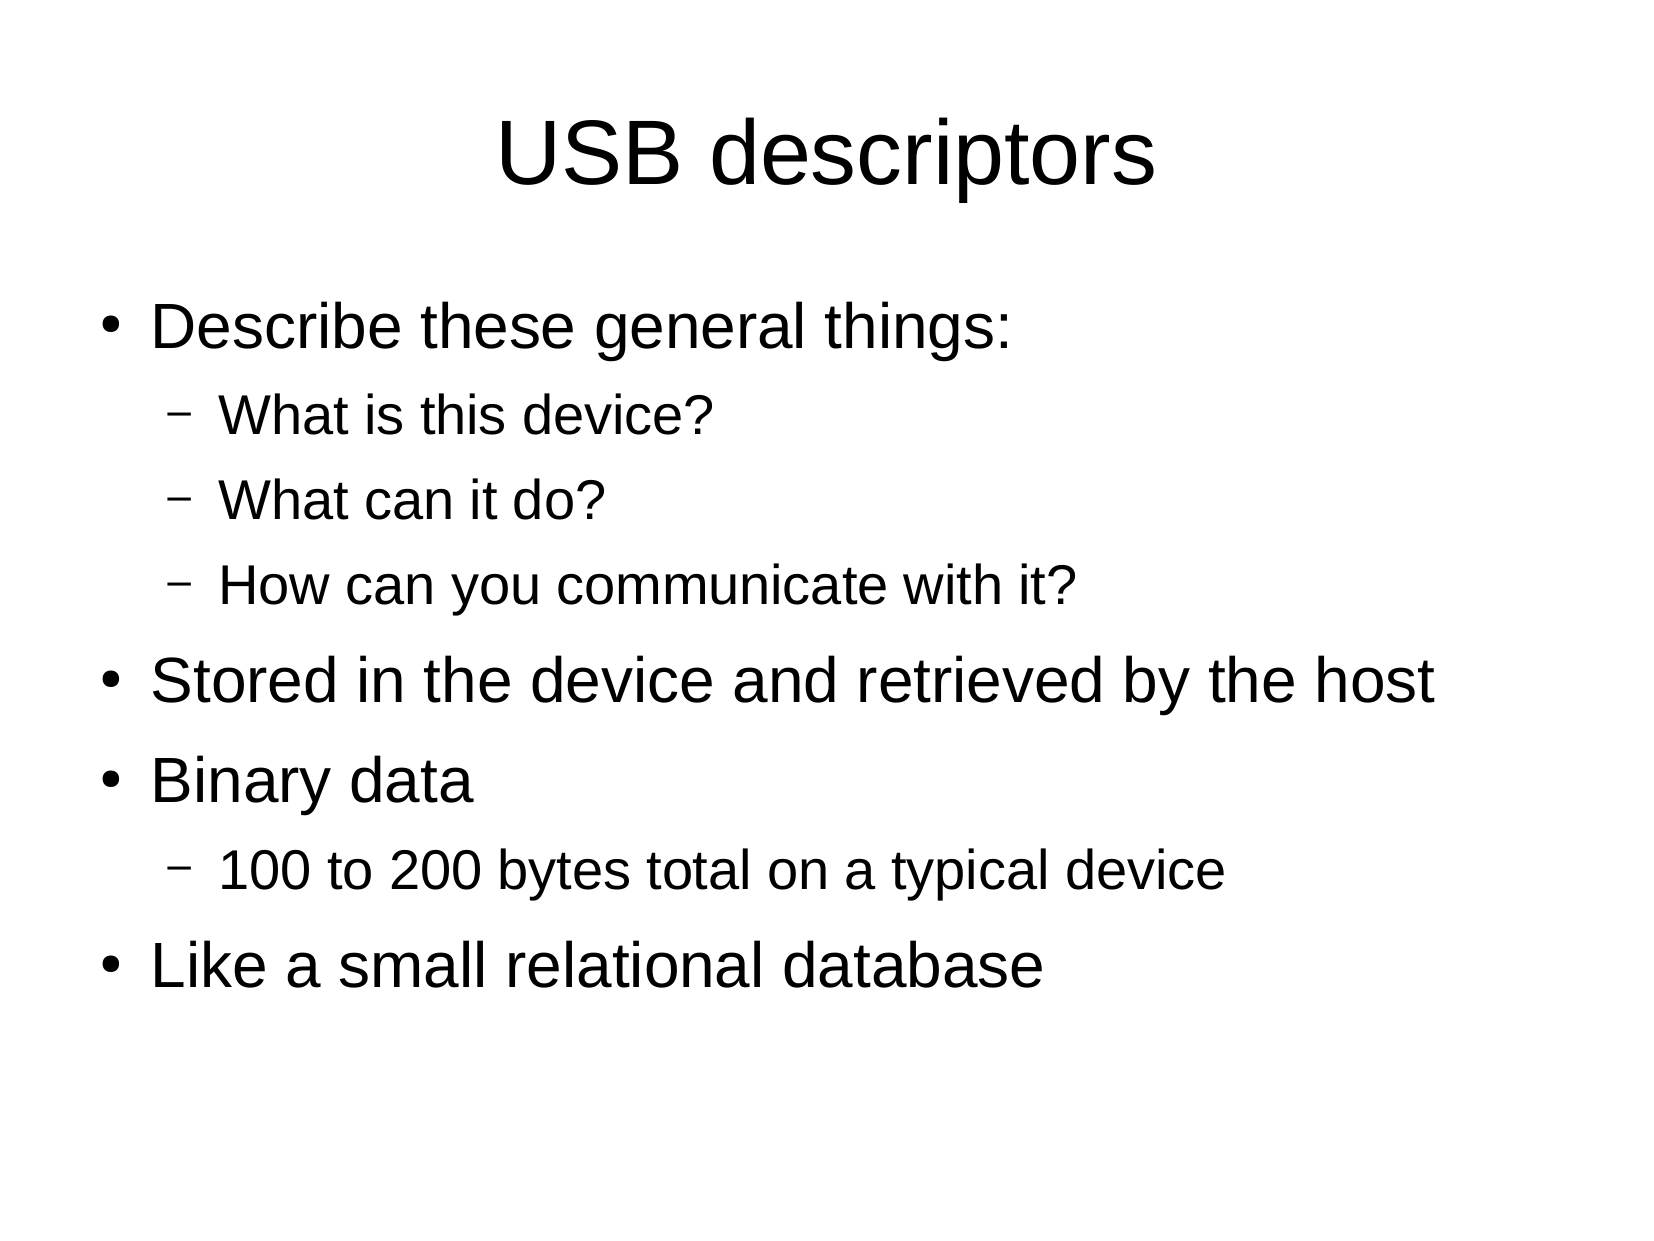

# USB descriptors
Describe these general things:
What is this device?
What can it do?
How can you communicate with it?
Stored in the device and retrieved by the host
Binary data
100 to 200 bytes total on a typical device
Like a small relational database